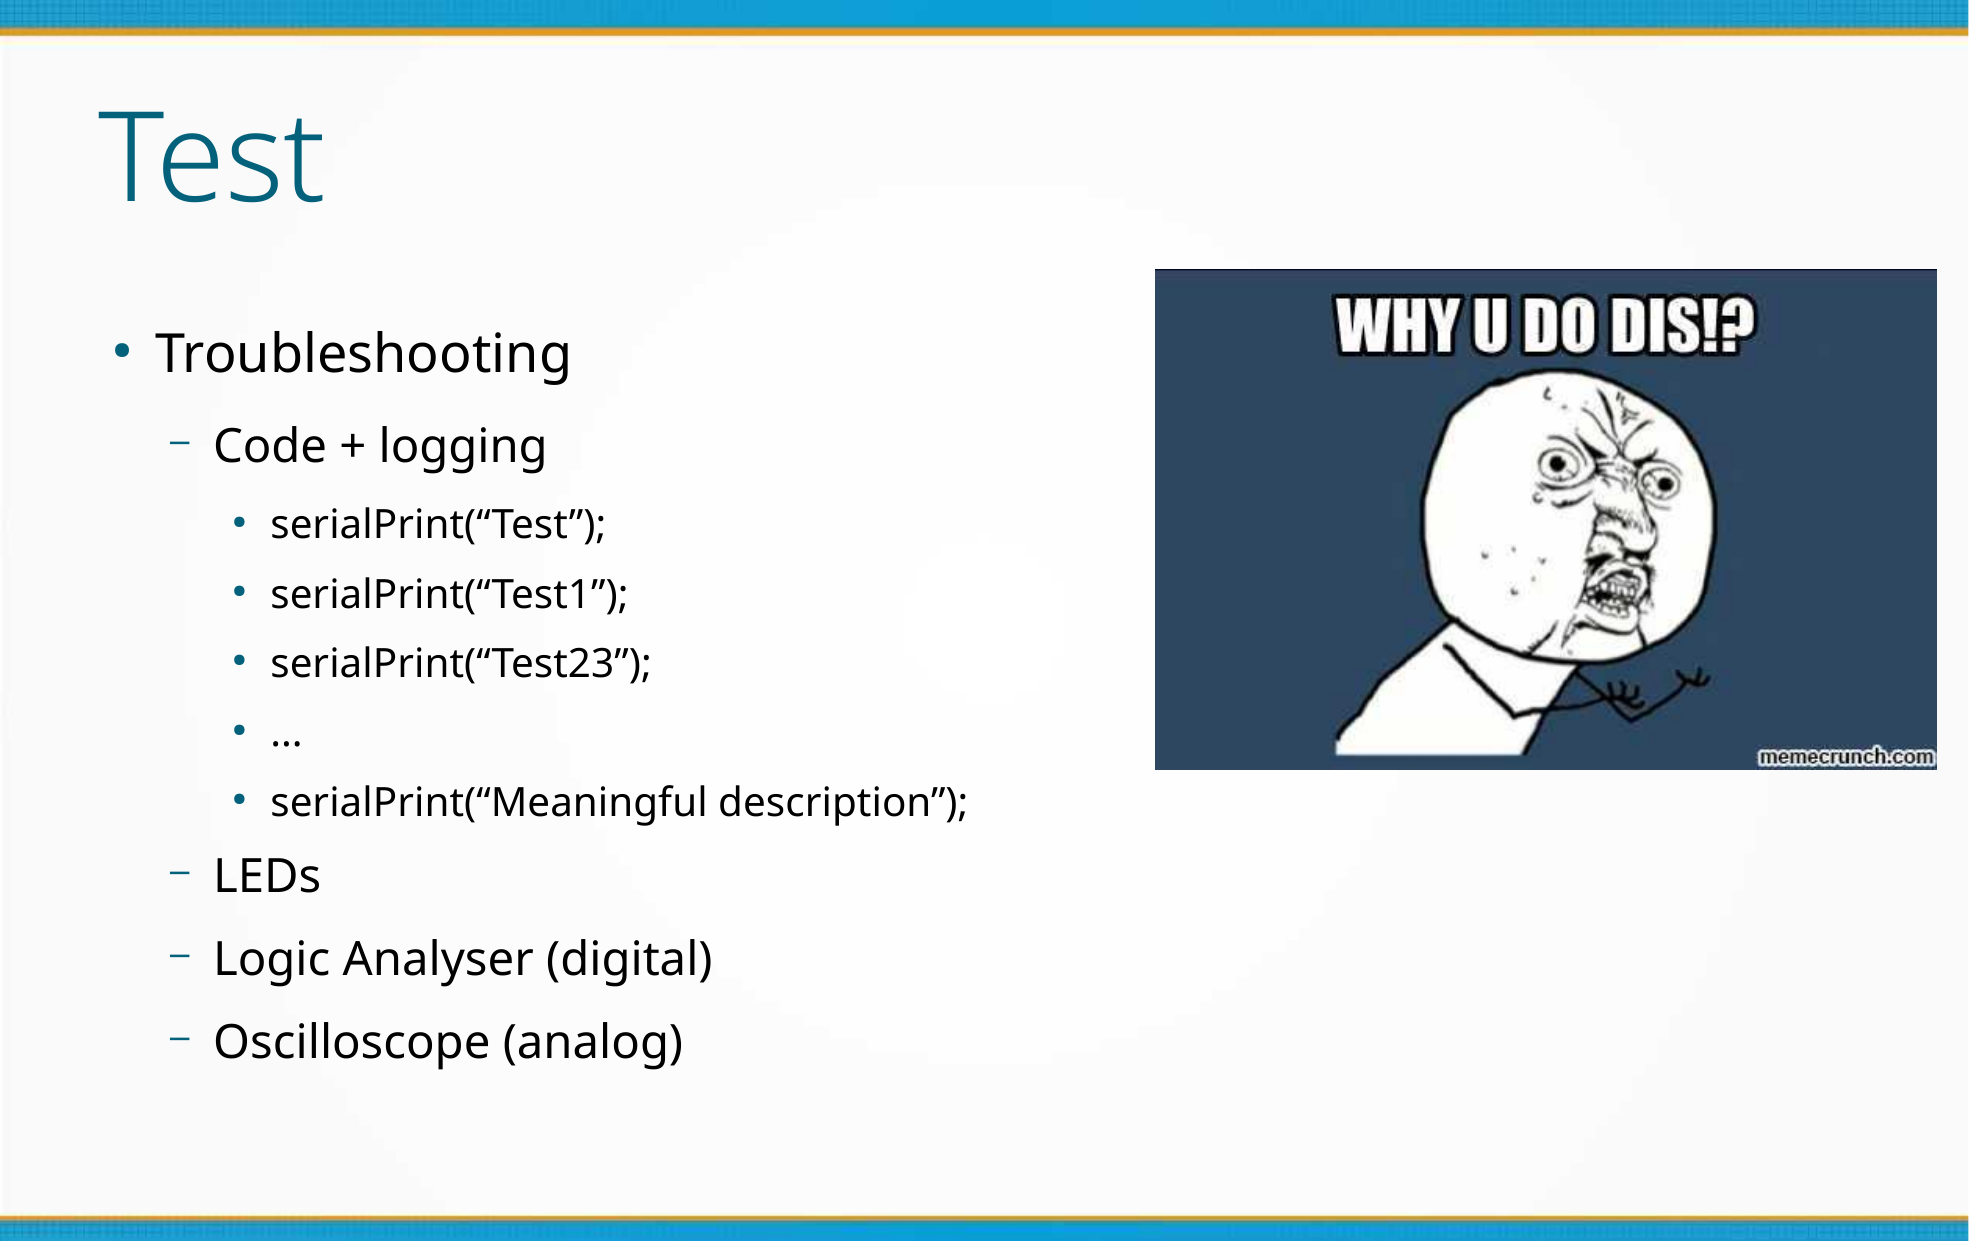

# Test
Troubleshooting
Code + logging
serialPrint(“Test”);
serialPrint(“Test1”);
serialPrint(“Test23”);
...
serialPrint(“Meaningful description”);
LEDs
Logic Analyser (digital)
Oscilloscope (analog)